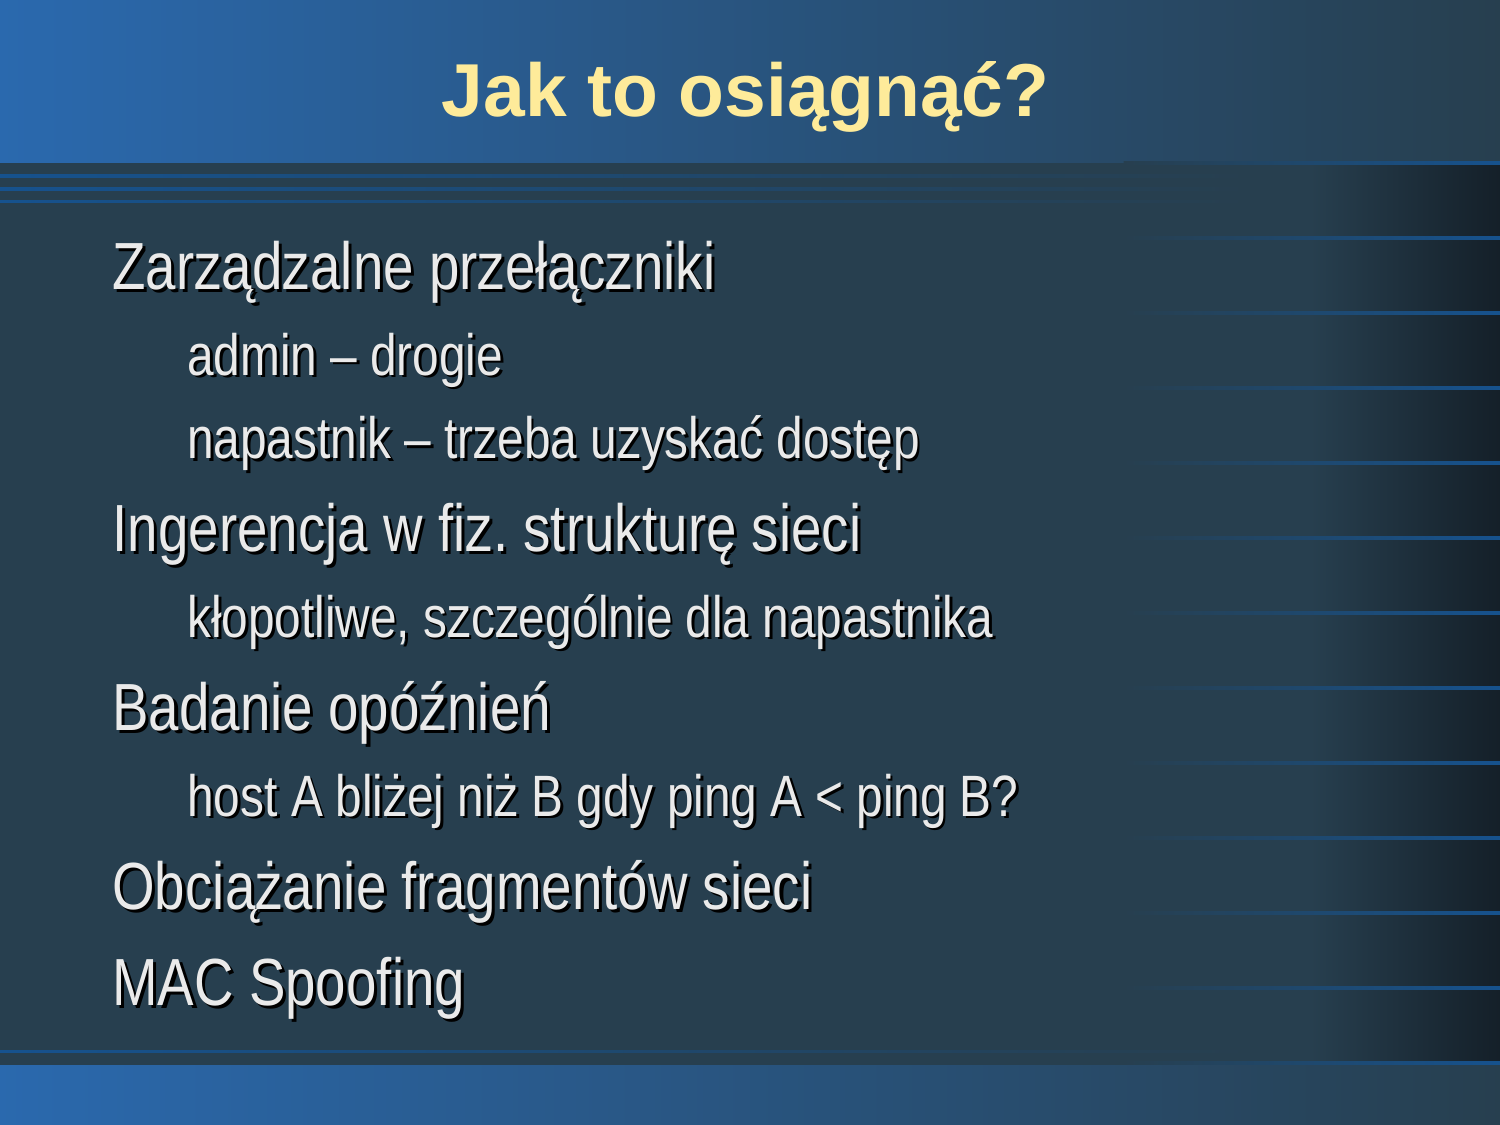

# Jak to osiągnąć?
Zarządzalne przełączniki
admin – drogie
napastnik – trzeba uzyskać dostęp
Ingerencja w fiz. strukturę sieci
kłopotliwe, szczególnie dla napastnika
Badanie opóźnień
host A bliżej niż B gdy ping A < ping B?
Obciążanie fragmentów sieci
MAC Spoofing